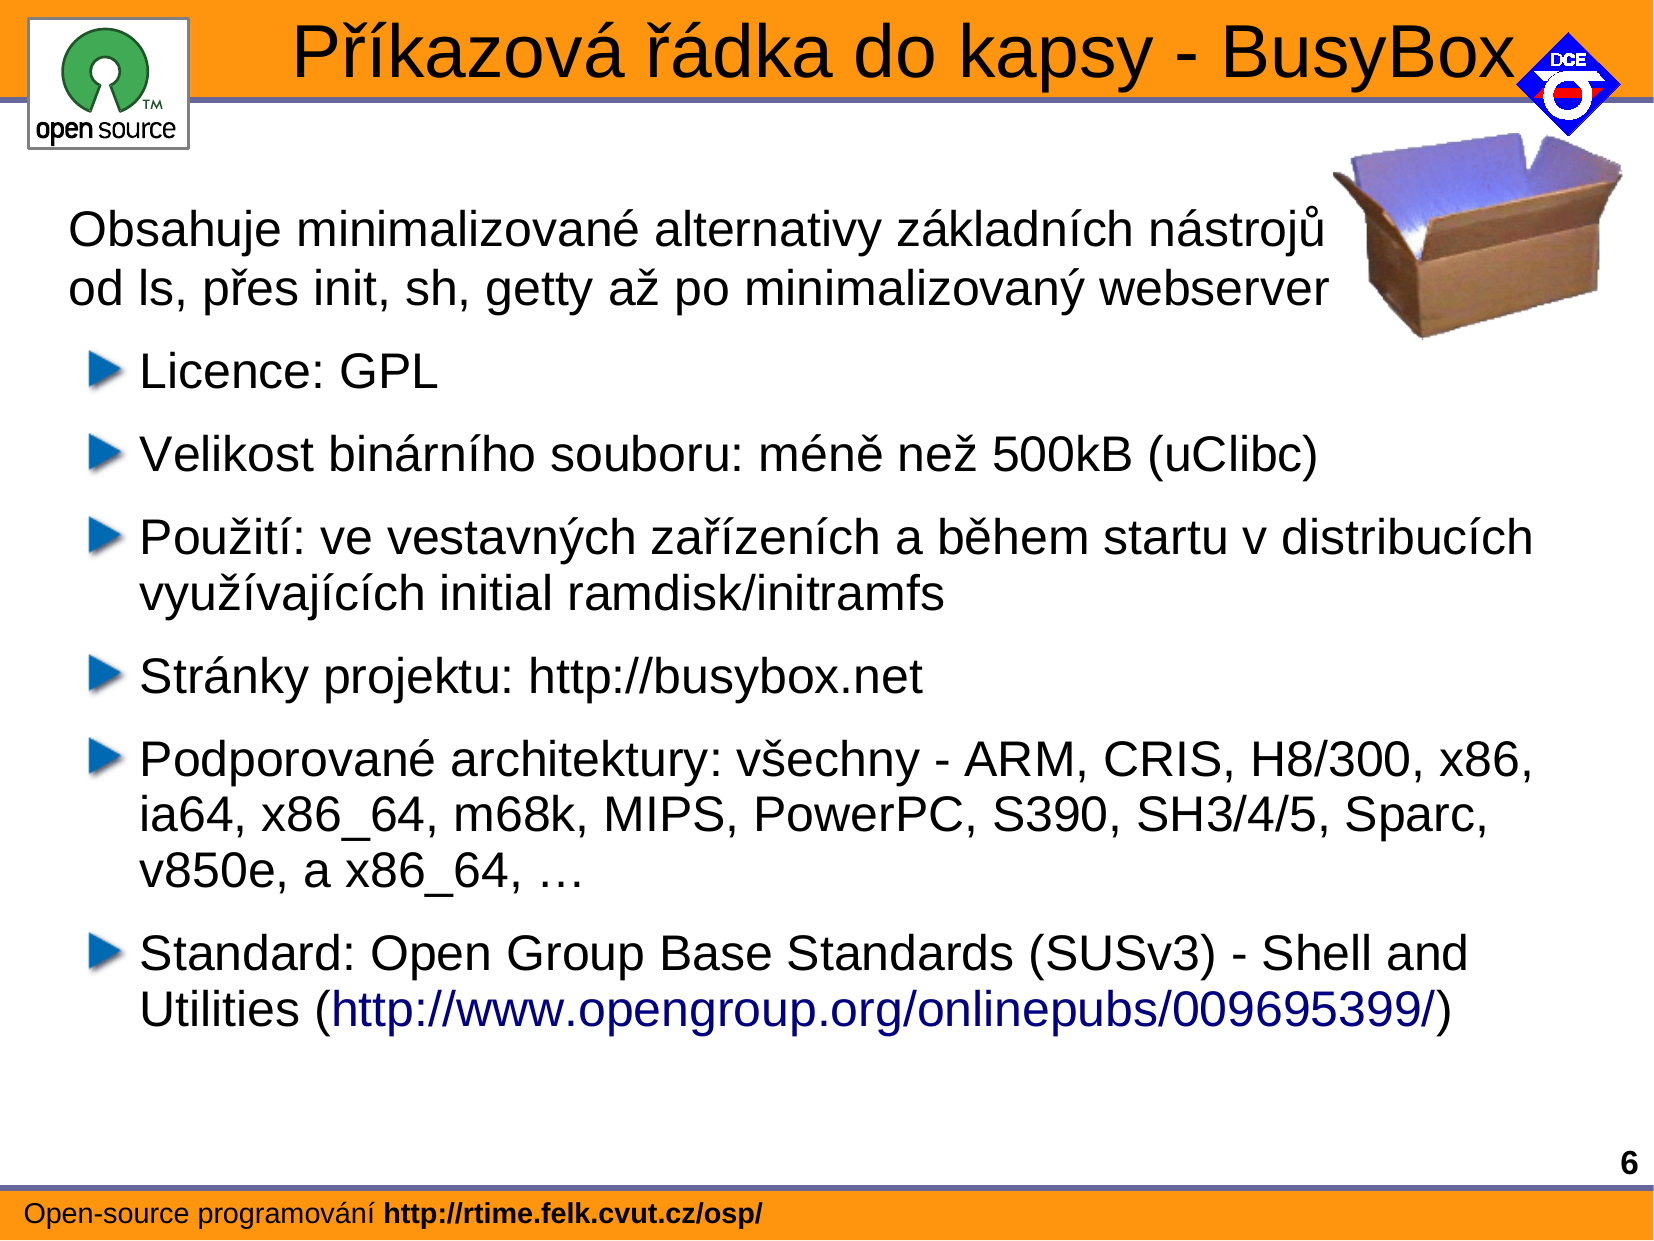

# Příkazová řádka do kapsy - BusyBox
Obsahuje minimalizované alternativy základních nástrojů
od ls, přes init, sh, getty až po minimalizovaný webserver
Licence: GPL
Velikost binárního souboru: méně než 500kB (uClibc)
Použití: ve vestavných zařízeních a během startu v distribucích využívajících initial ramdisk/initramfs
Stránky projektu: http://busybox.net
Podporované architektury: všechny - ARM, CRIS, H8/300, x86, ia64, x86_64, m68k, MIPS, PowerPC, S390, SH3/4/5, Sparc, v850e, a x86_64, …
Standard: Open Group Base Standards (SUSv3) - Shell and Utilities (http://www.opengroup.org/onlinepubs/009695399/)